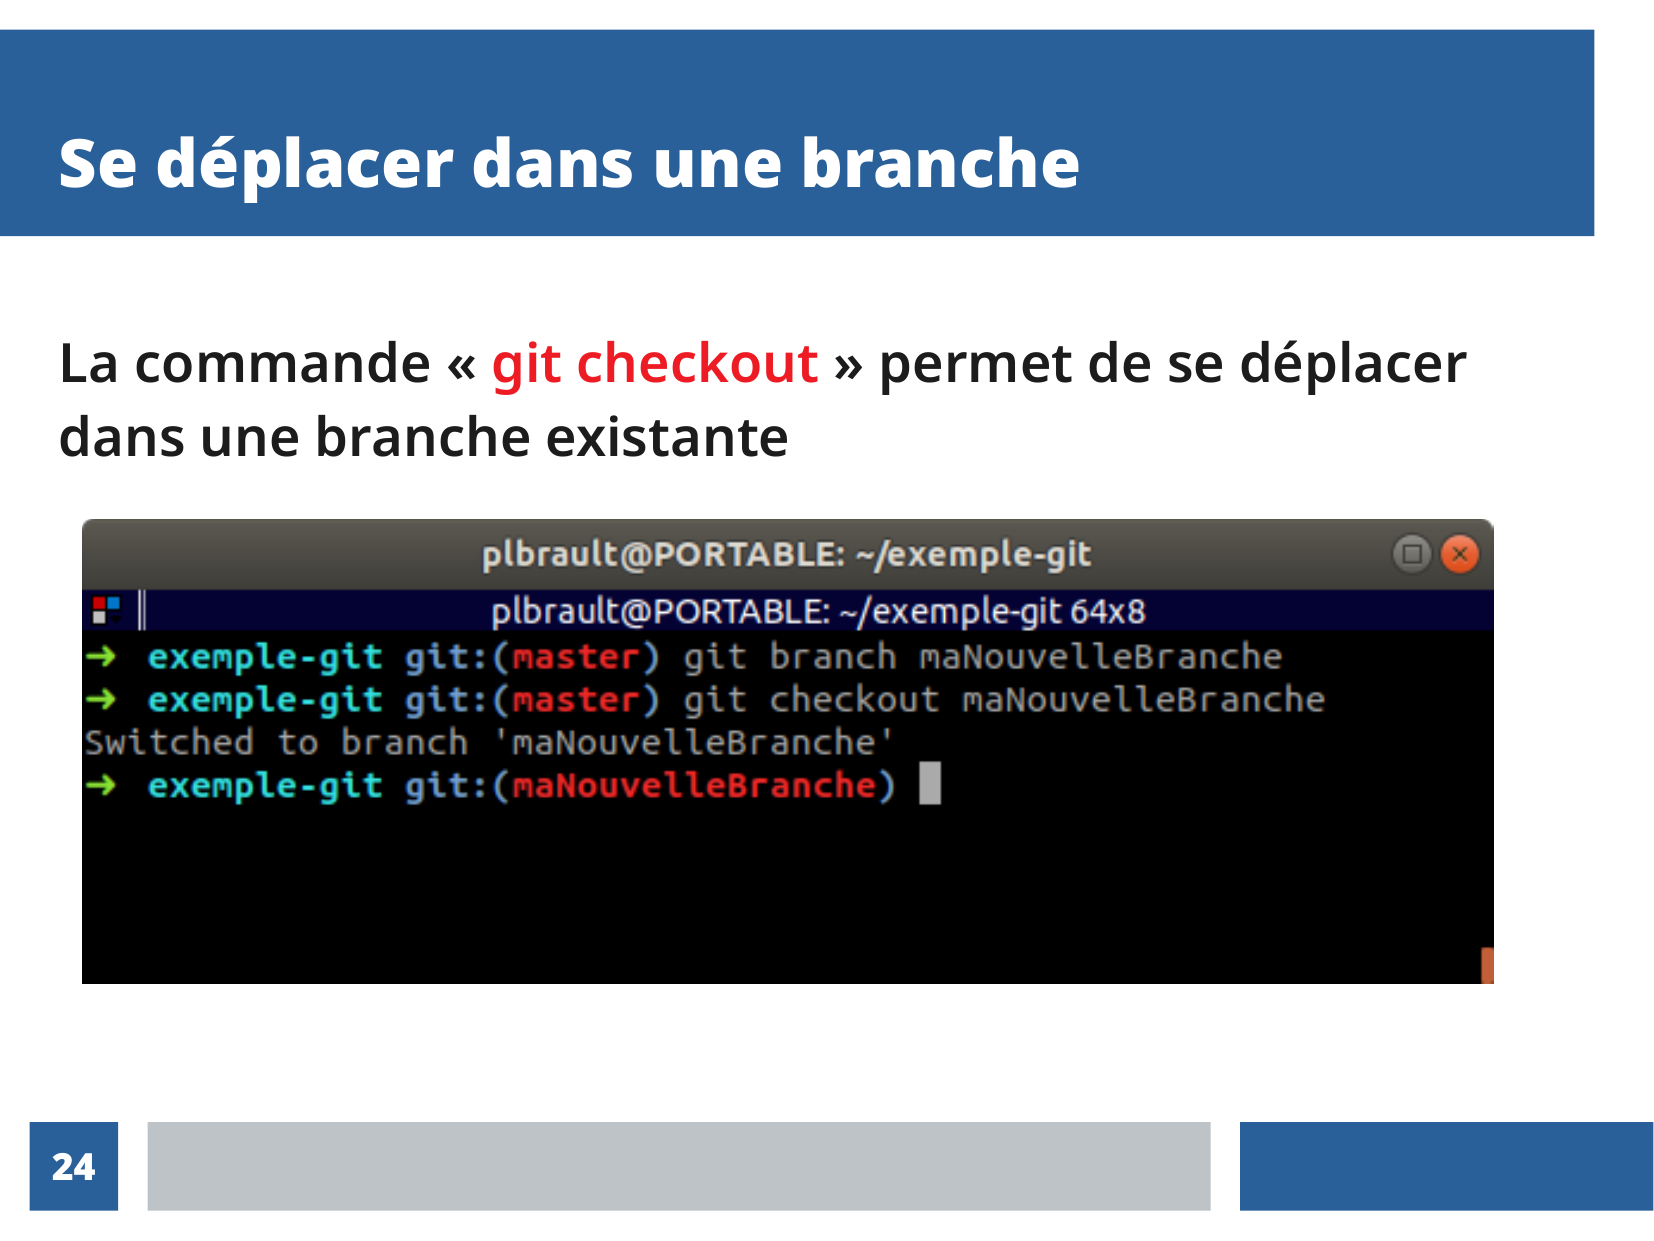

# Se déplacer dans une branche
La commande « git checkout » permet de se déplacer dans une branche existante
24